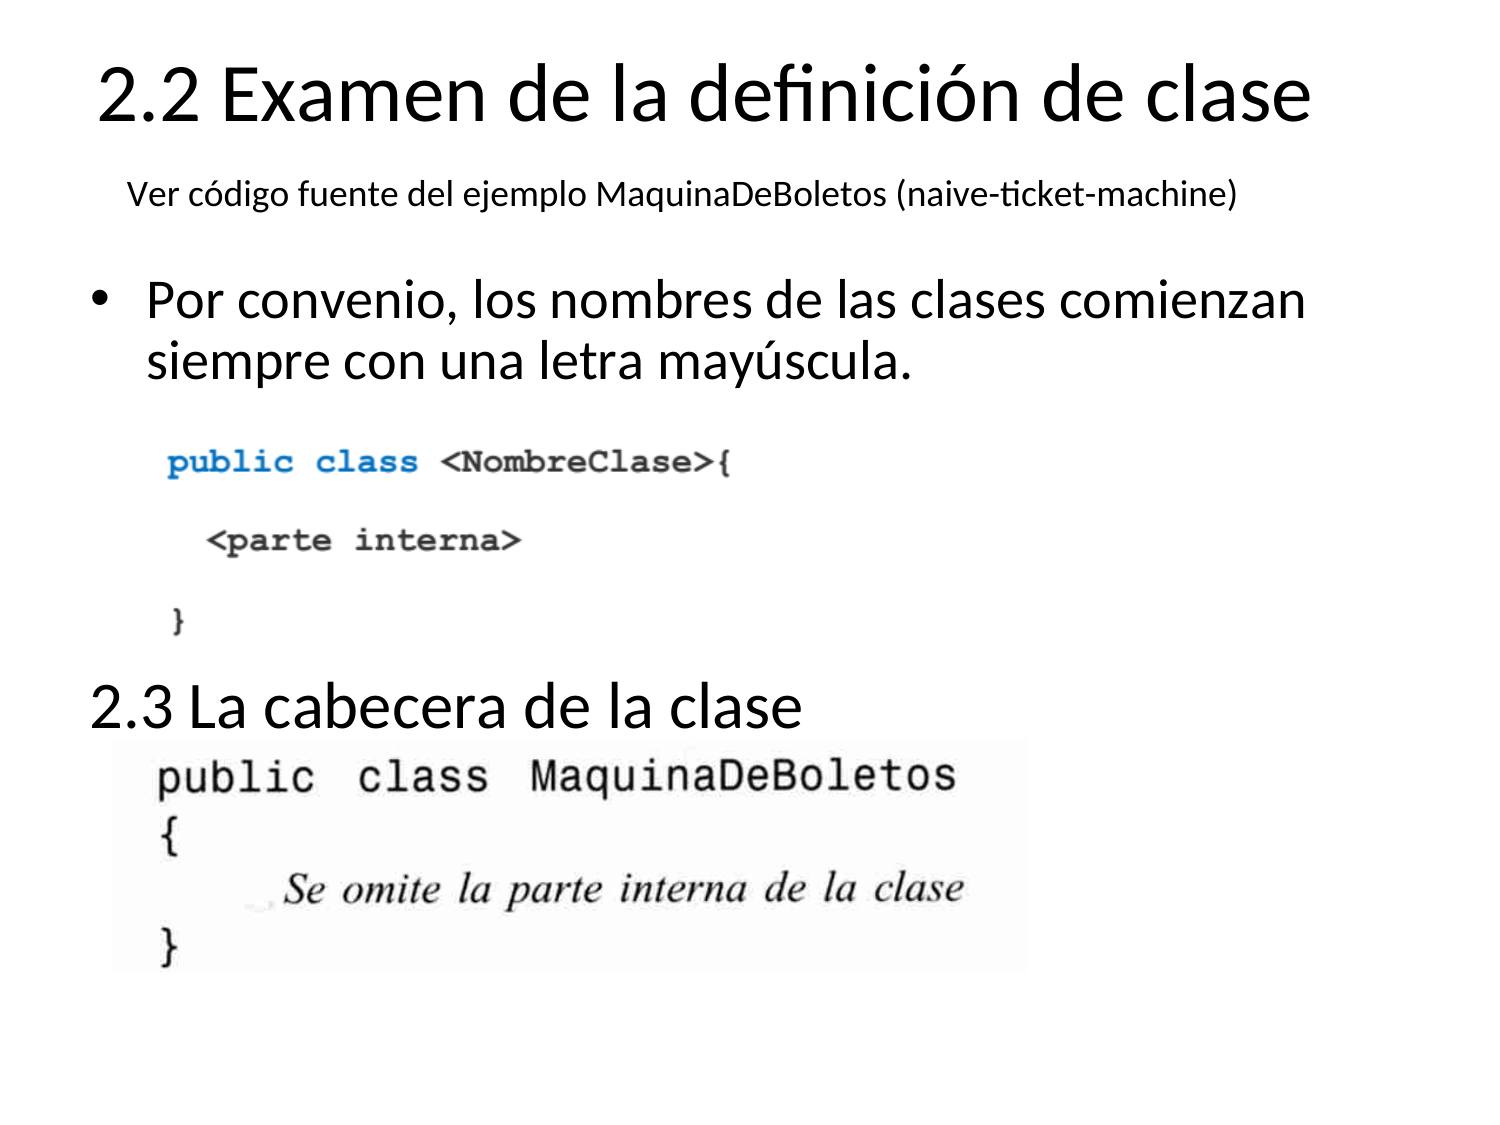

# 2.2 Examen de la definición de clase
Ver código fuente del ejemplo MaquinaDeBoletos (naive-ticket-machine)
Por convenio, los nombres de las clases comienzan
siempre con una letra mayúscula.
2.3 La cabecera de la clase